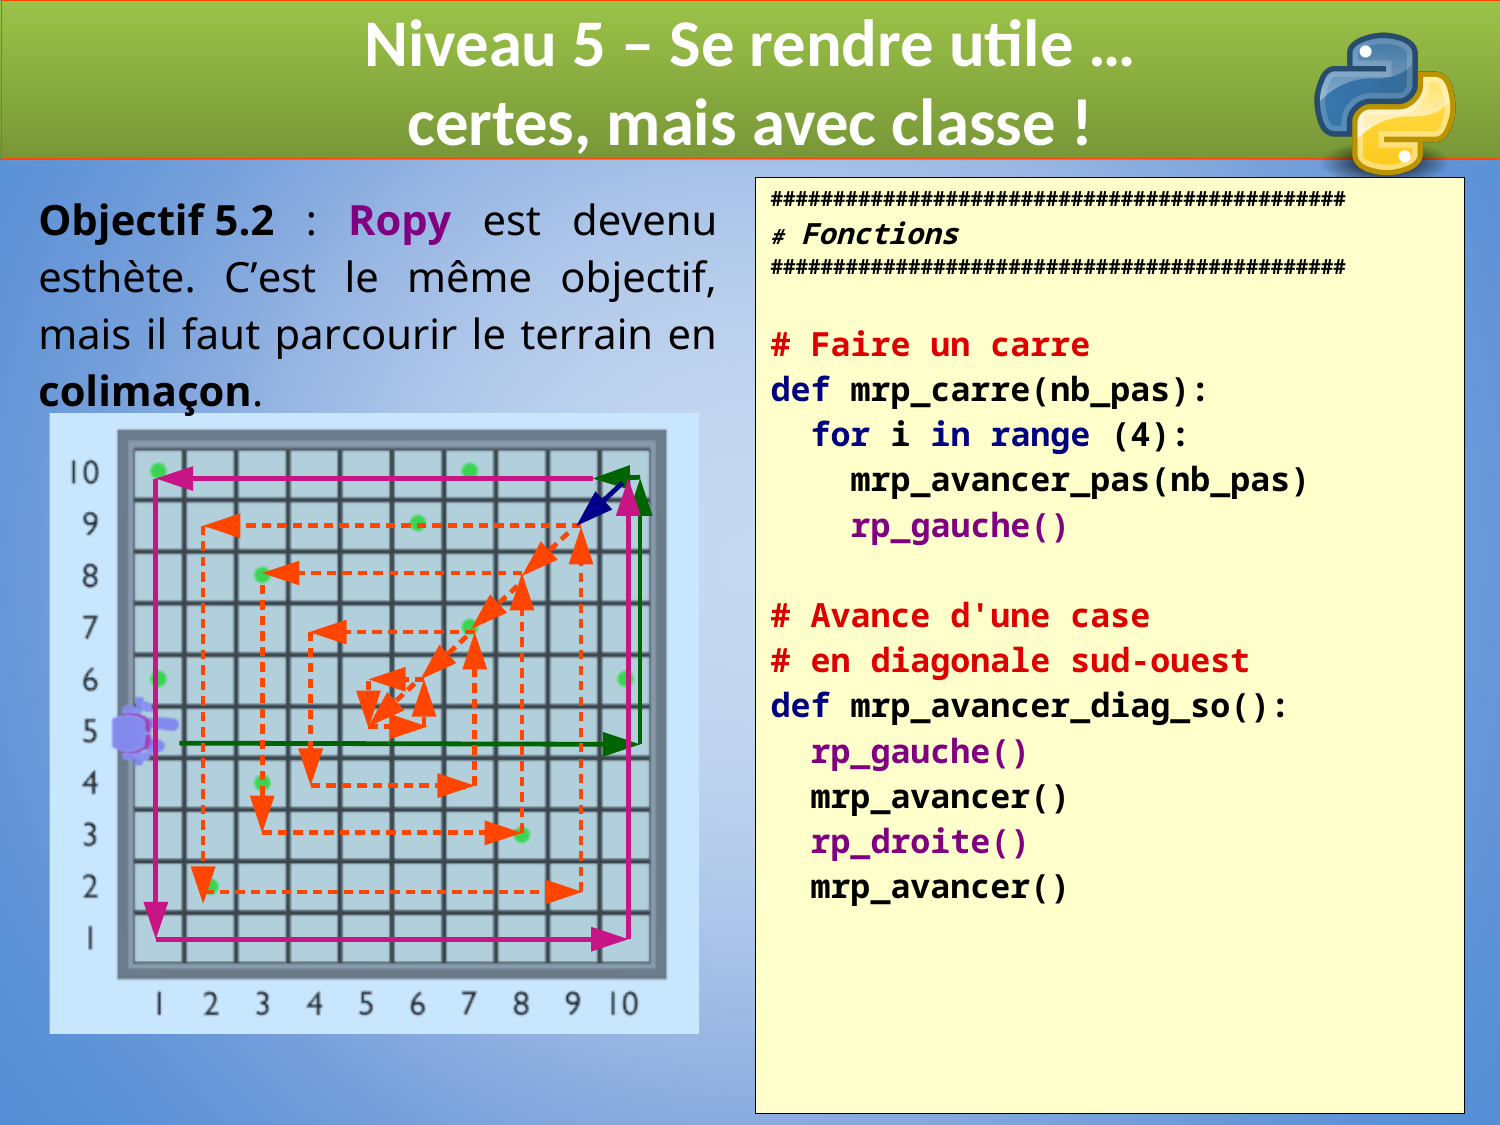

Niveau 5 – Se rendre utile …
certes, mais avec classe !
##############################################
# Fonctions
##############################################
# Faire un carre
def mrp_carre(nb_pas):
 for i in range (4):
 mrp_avancer_pas(nb_pas)
 rp_gauche()
# Avance d'une case
# en diagonale sud-ouest
def mrp_avancer_diag_so():
 rp_gauche()
 mrp_avancer()
 rp_droite()
 mrp_avancer()
Objectif 5.2 : Ropy est devenu esthète. C’est le même objectif, mais il faut parcourir le terrain en colimaçon.